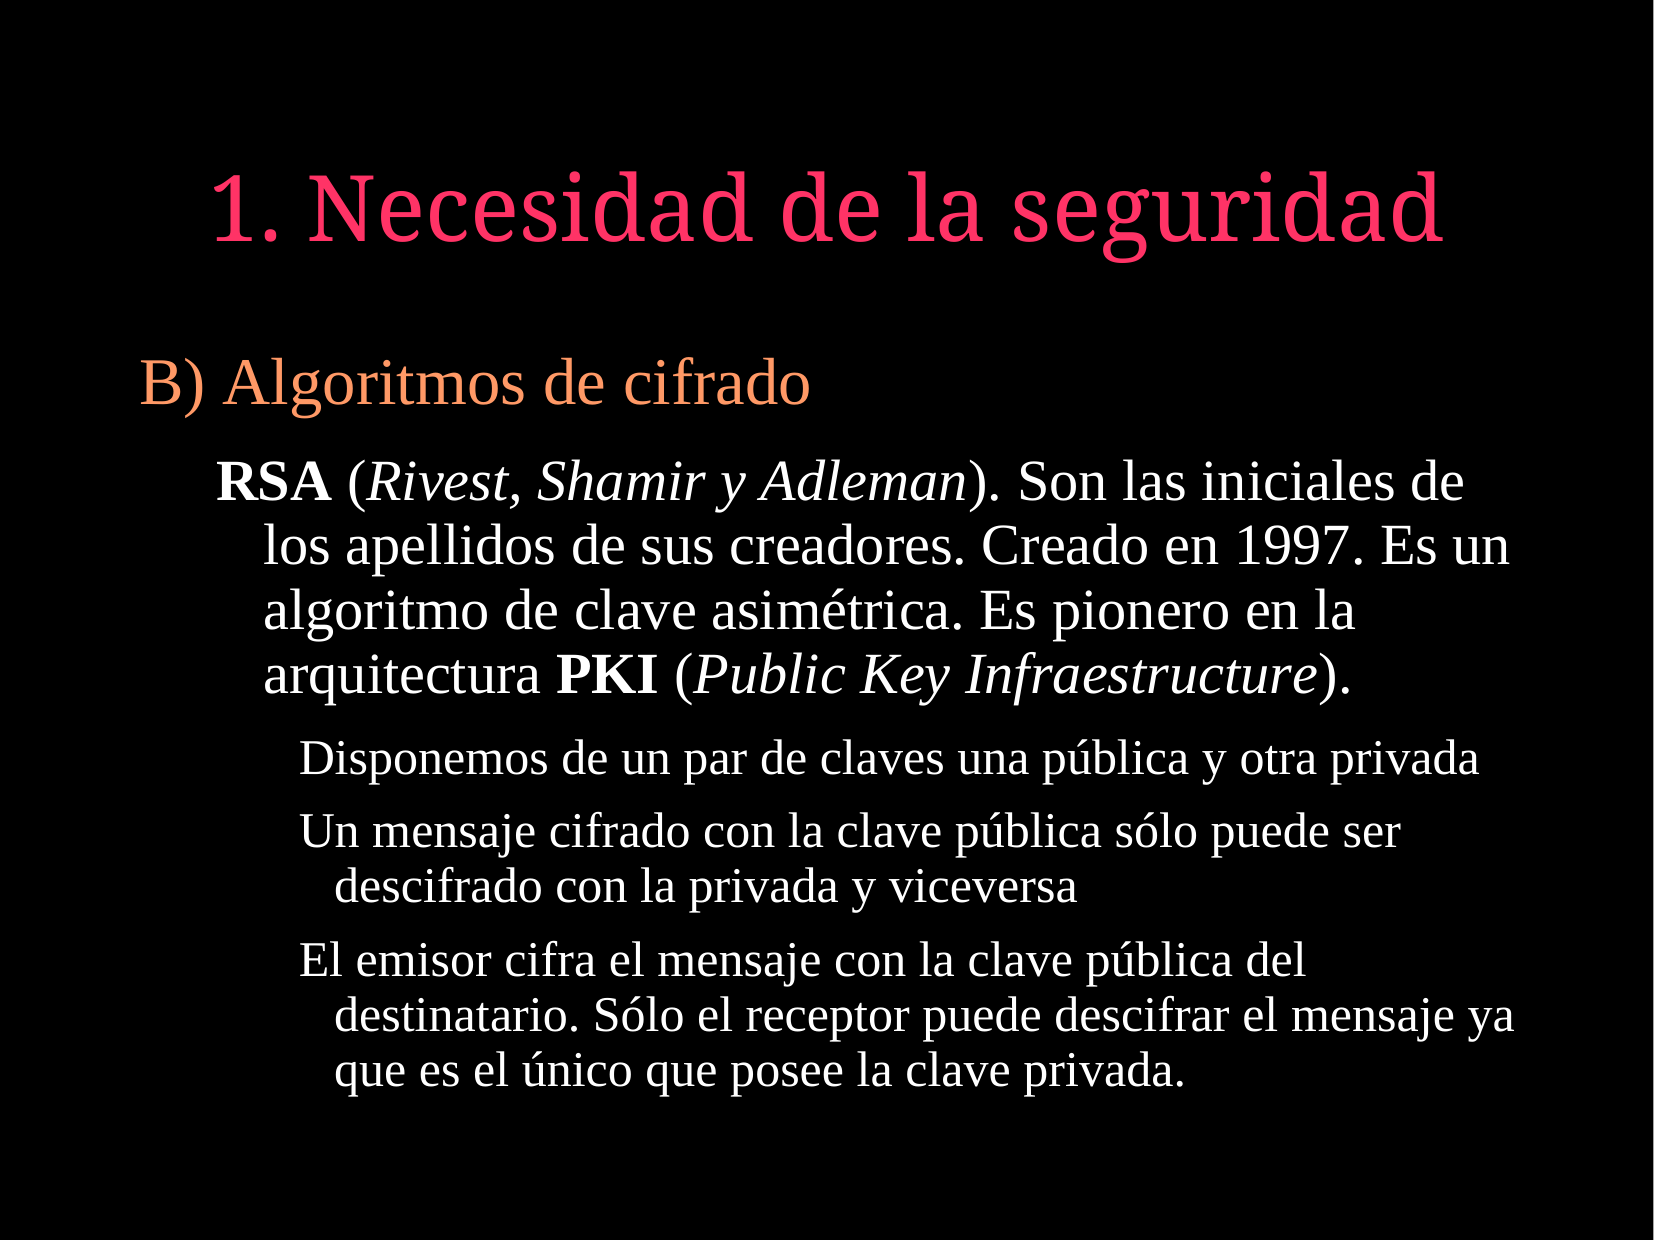

# 1. Necesidad de la seguridad
B) Algoritmos de cifrado
RSA (Rivest, Shamir y Adleman). Son las iniciales de los apellidos de sus creadores. Creado en 1997. Es un algoritmo de clave asimétrica. Es pionero en la arquitectura PKI (Public Key Infraestructure).
Disponemos de un par de claves una pública y otra privada
Un mensaje cifrado con la clave pública sólo puede ser descifrado con la privada y viceversa
El emisor cifra el mensaje con la clave pública del destinatario. Sólo el receptor puede descifrar el mensaje ya que es el único que posee la clave privada.